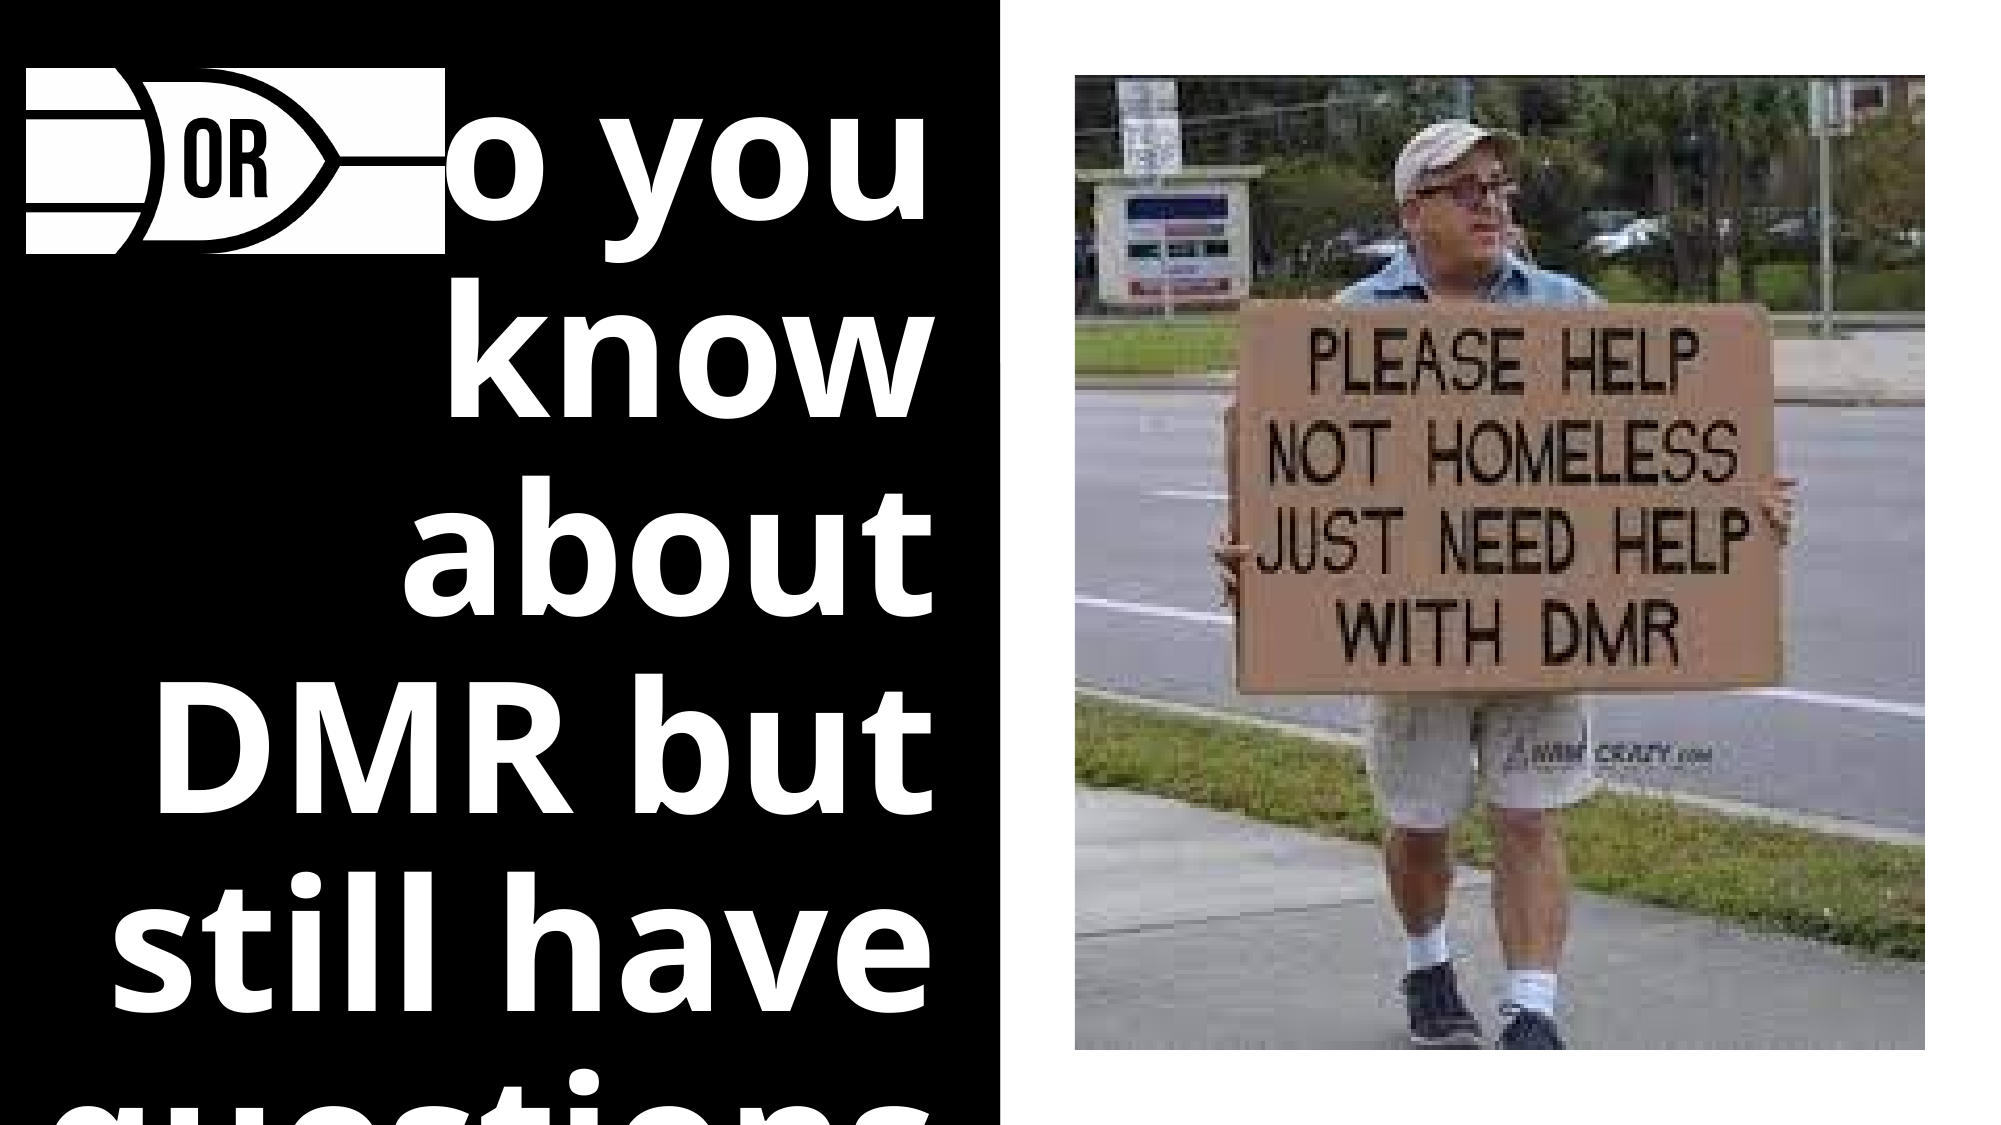

# Do you know about DMR but still have questions?